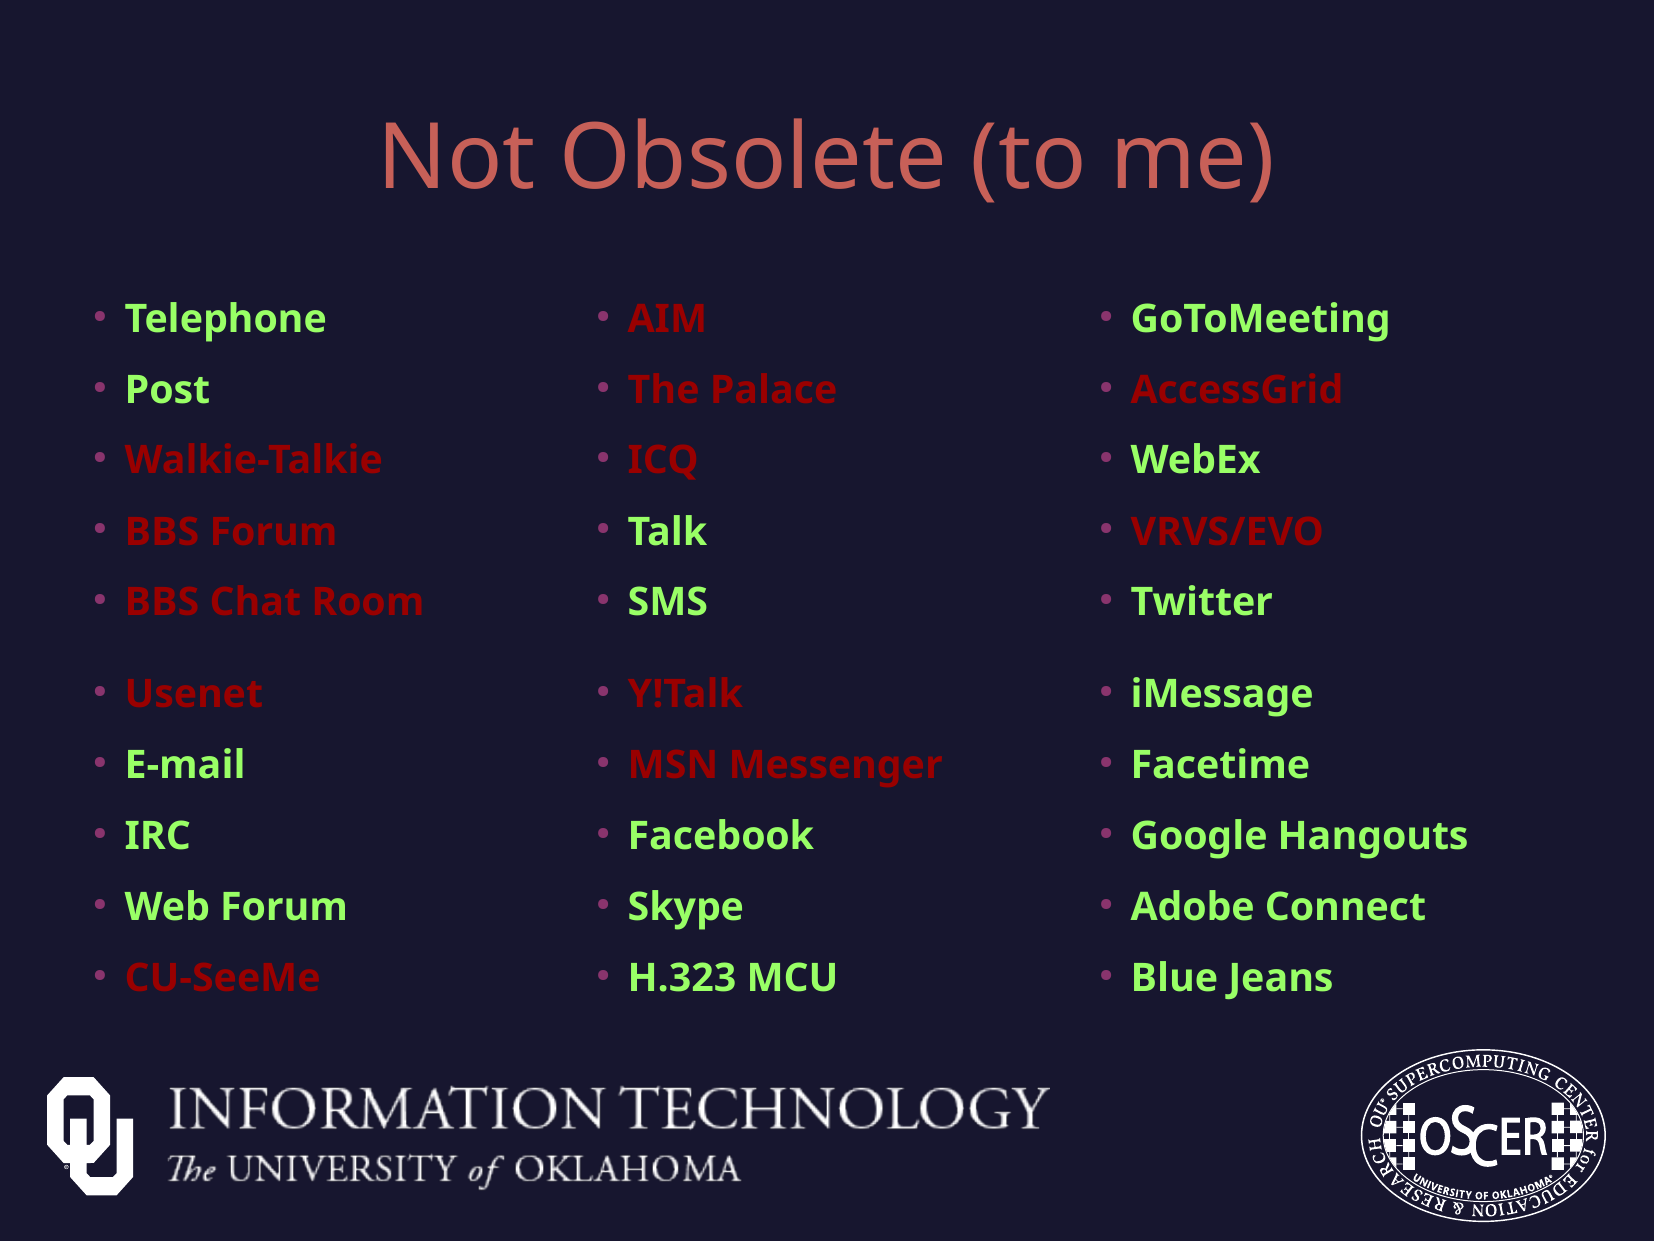

Not Obsolete (to me)
# Telephone
Post
Walkie-Talkie
BBS Forum
BBS Chat Room
AIM
The Palace
ICQ
Talk
SMS
GoToMeeting
AccessGrid
WebEx
VRVS/EVO
Twitter
Usenet
E-mail
IRC
Web Forum
CU-SeeMe
Y!Talk
MSN Messenger
Facebook
Skype
H.323 MCU
iMessage
Facetime
Google Hangouts
Adobe Connect
Blue Jeans